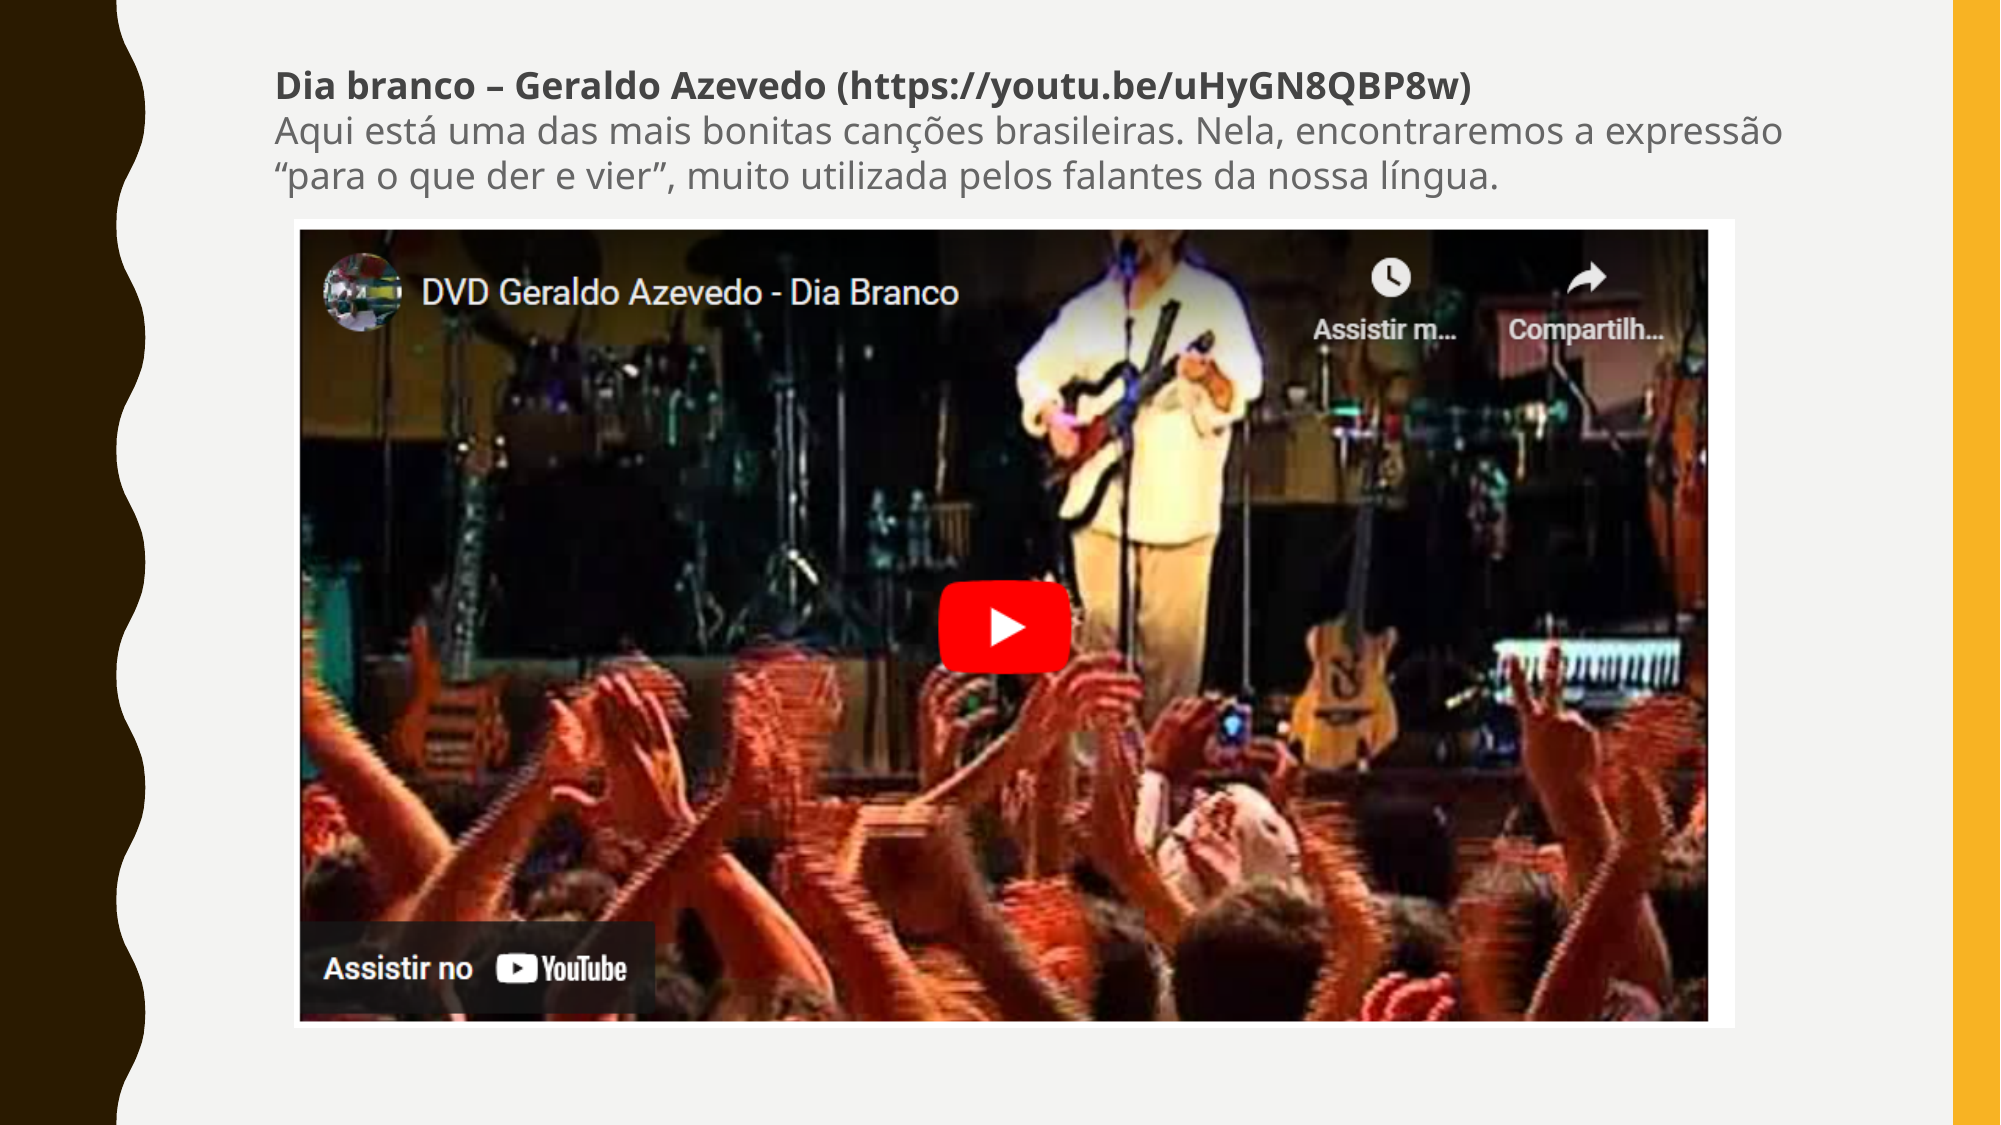

Dia branco – Geraldo Azevedo (https://youtu.be/uHyGN8QBP8w)
Aqui está uma das mais bonitas canções brasileiras. Nela, encontraremos a expressão “para o que der e vier”, muito utilizada pelos falantes da nossa língua.